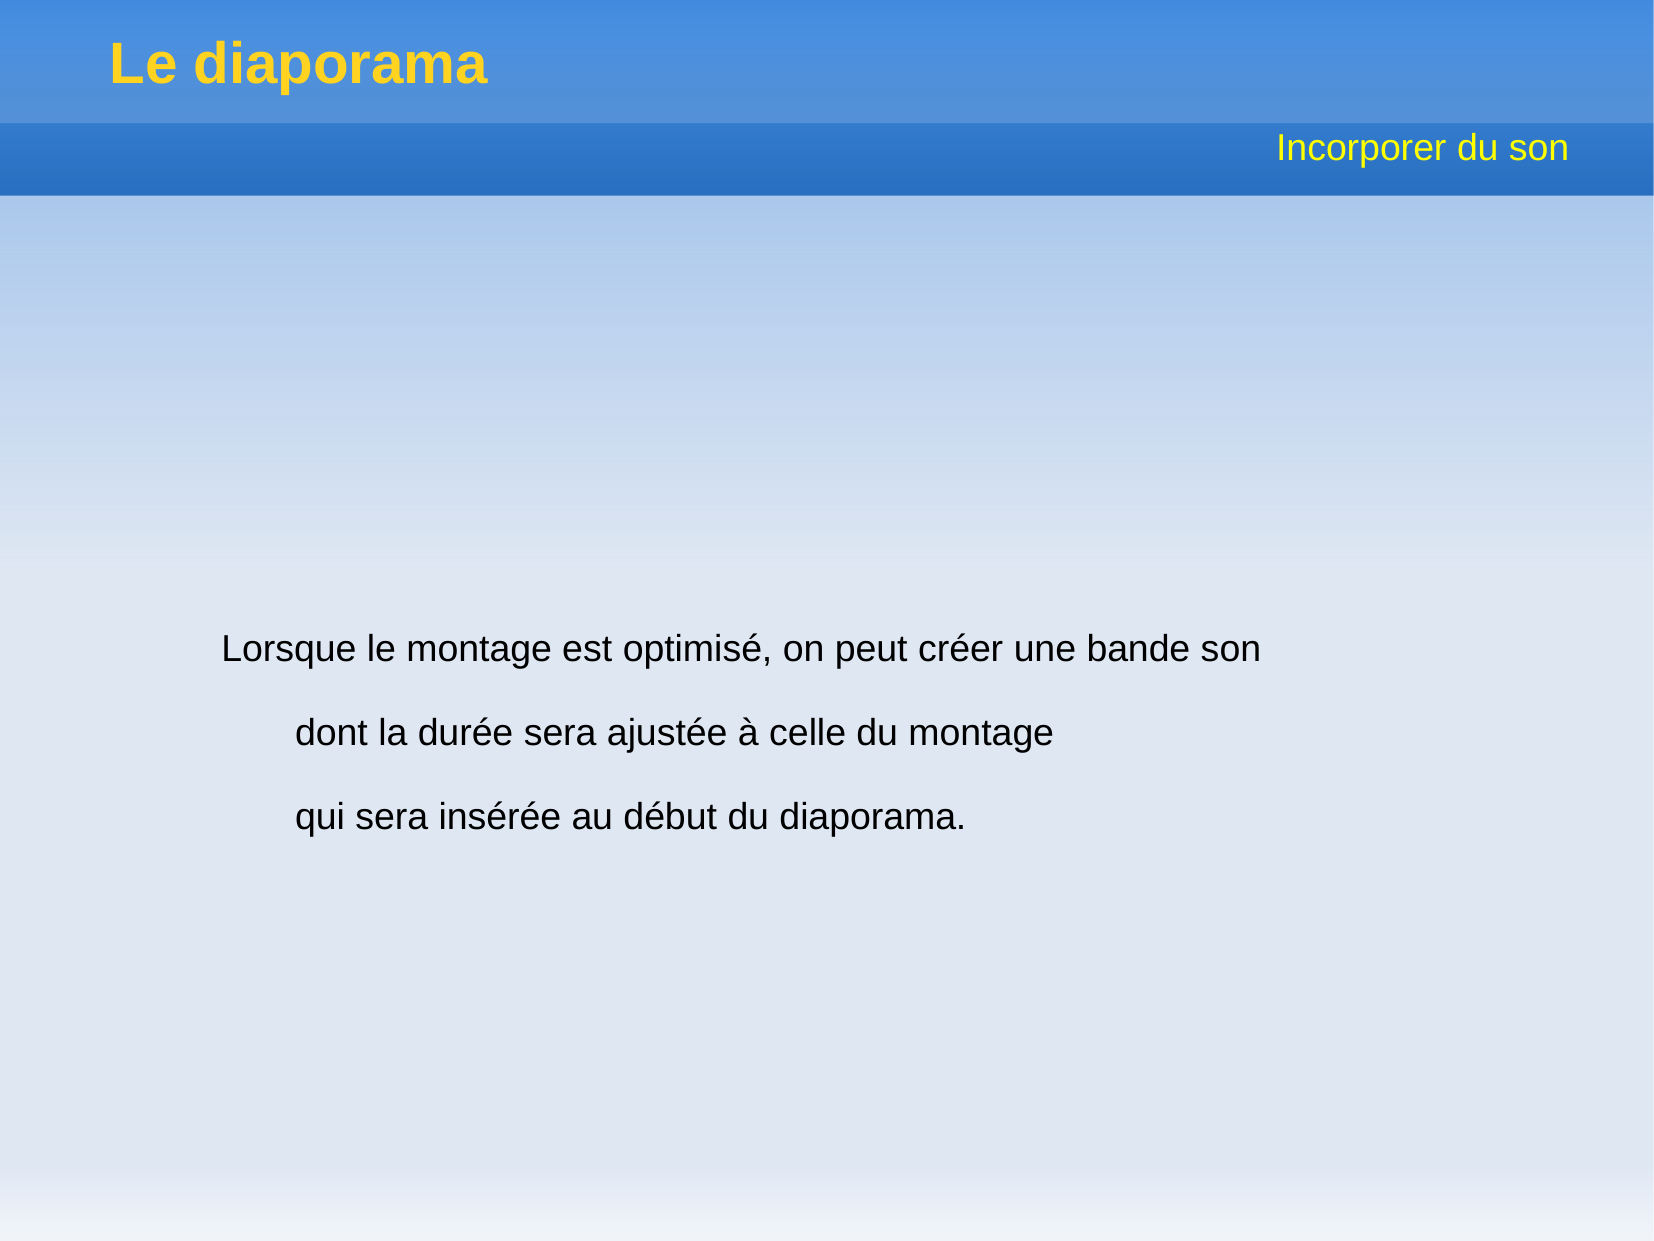

Le diaporama
 Incorporer du son
#
Lorsque le montage est optimisé, on peut créer une bande son
	dont la durée sera ajustée à celle du montage
	qui sera insérée au début du diaporama.